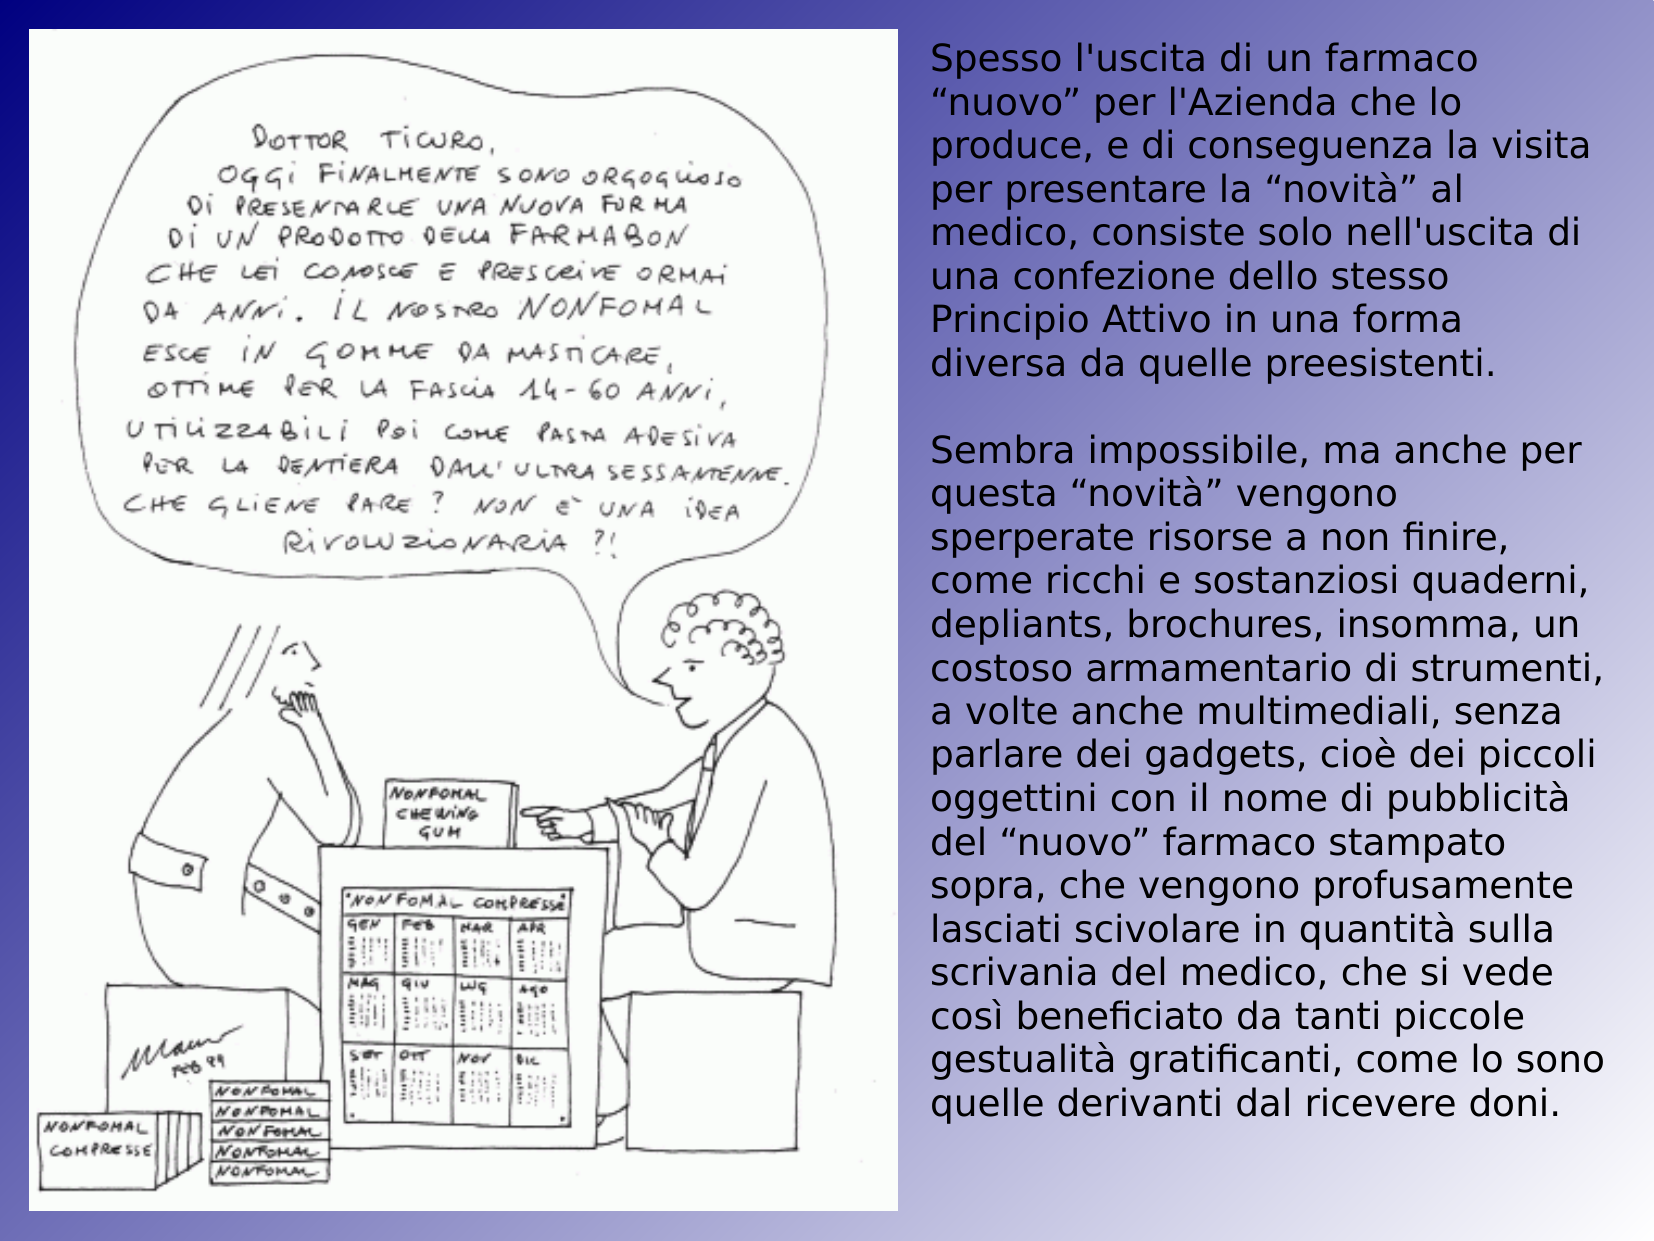

Spesso l'uscita di un farmaco “nuovo” per l'Azienda che lo produce, e di conseguenza la visita per presentare la “novità” al medico, consiste solo nell'uscita di una confezione dello stesso Principio Attivo in una forma diversa da quelle preesistenti.
Sembra impossibile, ma anche per questa “novità” vengono sperperate risorse a non finire, come ricchi e sostanziosi quaderni, depliants, brochures, insomma, un costoso armamentario di strumenti, a volte anche multimediali, senza parlare dei gadgets, cioè dei piccoli oggettini con il nome di pubblicità del “nuovo” farmaco stampato sopra, che vengono profusamente lasciati scivolare in quantità sulla scrivania del medico, che si vede così beneficiato da tanti piccole gestualità gratificanti, come lo sono quelle derivanti dal ricevere doni.